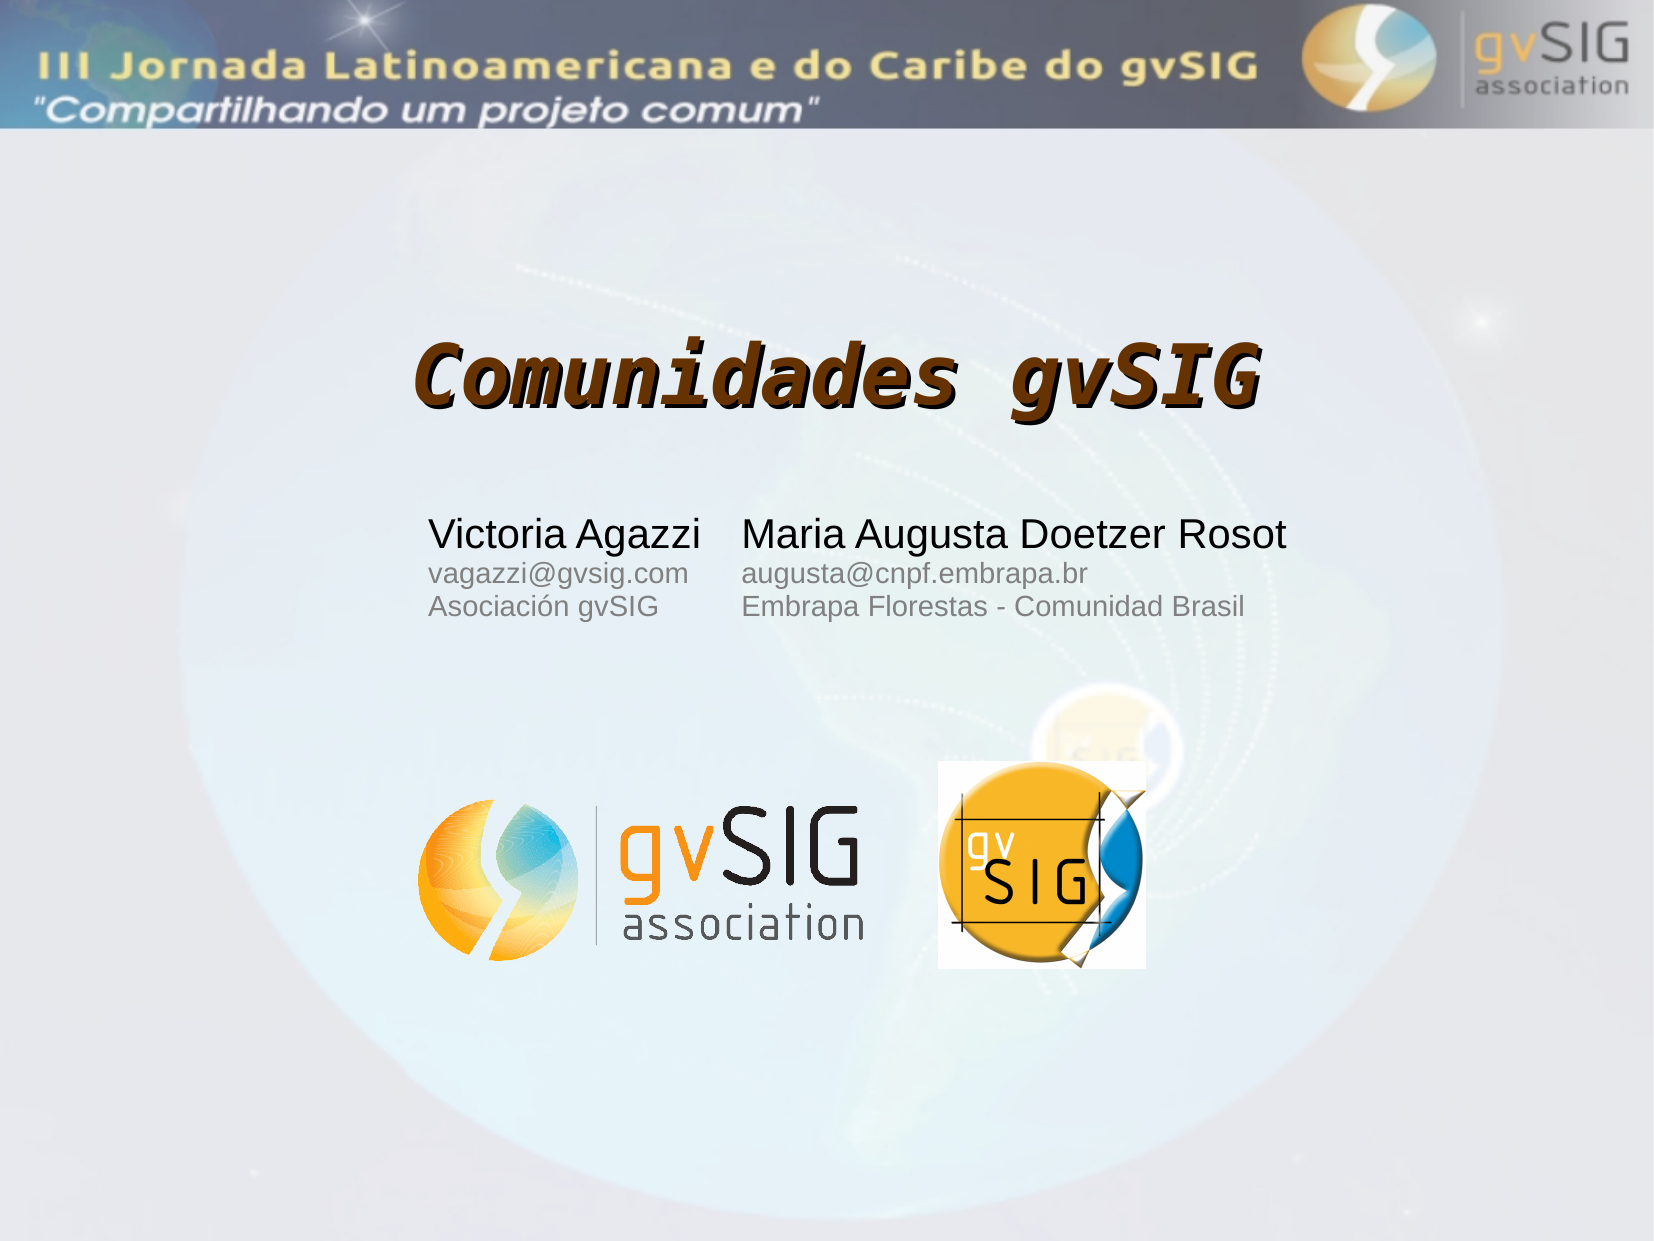

Comunidades gvSIG
Victoria Agazzi
vagazzi@gvsig.com
Asociación gvSIG
Maria Augusta Doetzer Rosot
augusta@cnpf.embrapa.br
Embrapa Florestas - Comunidad Brasil